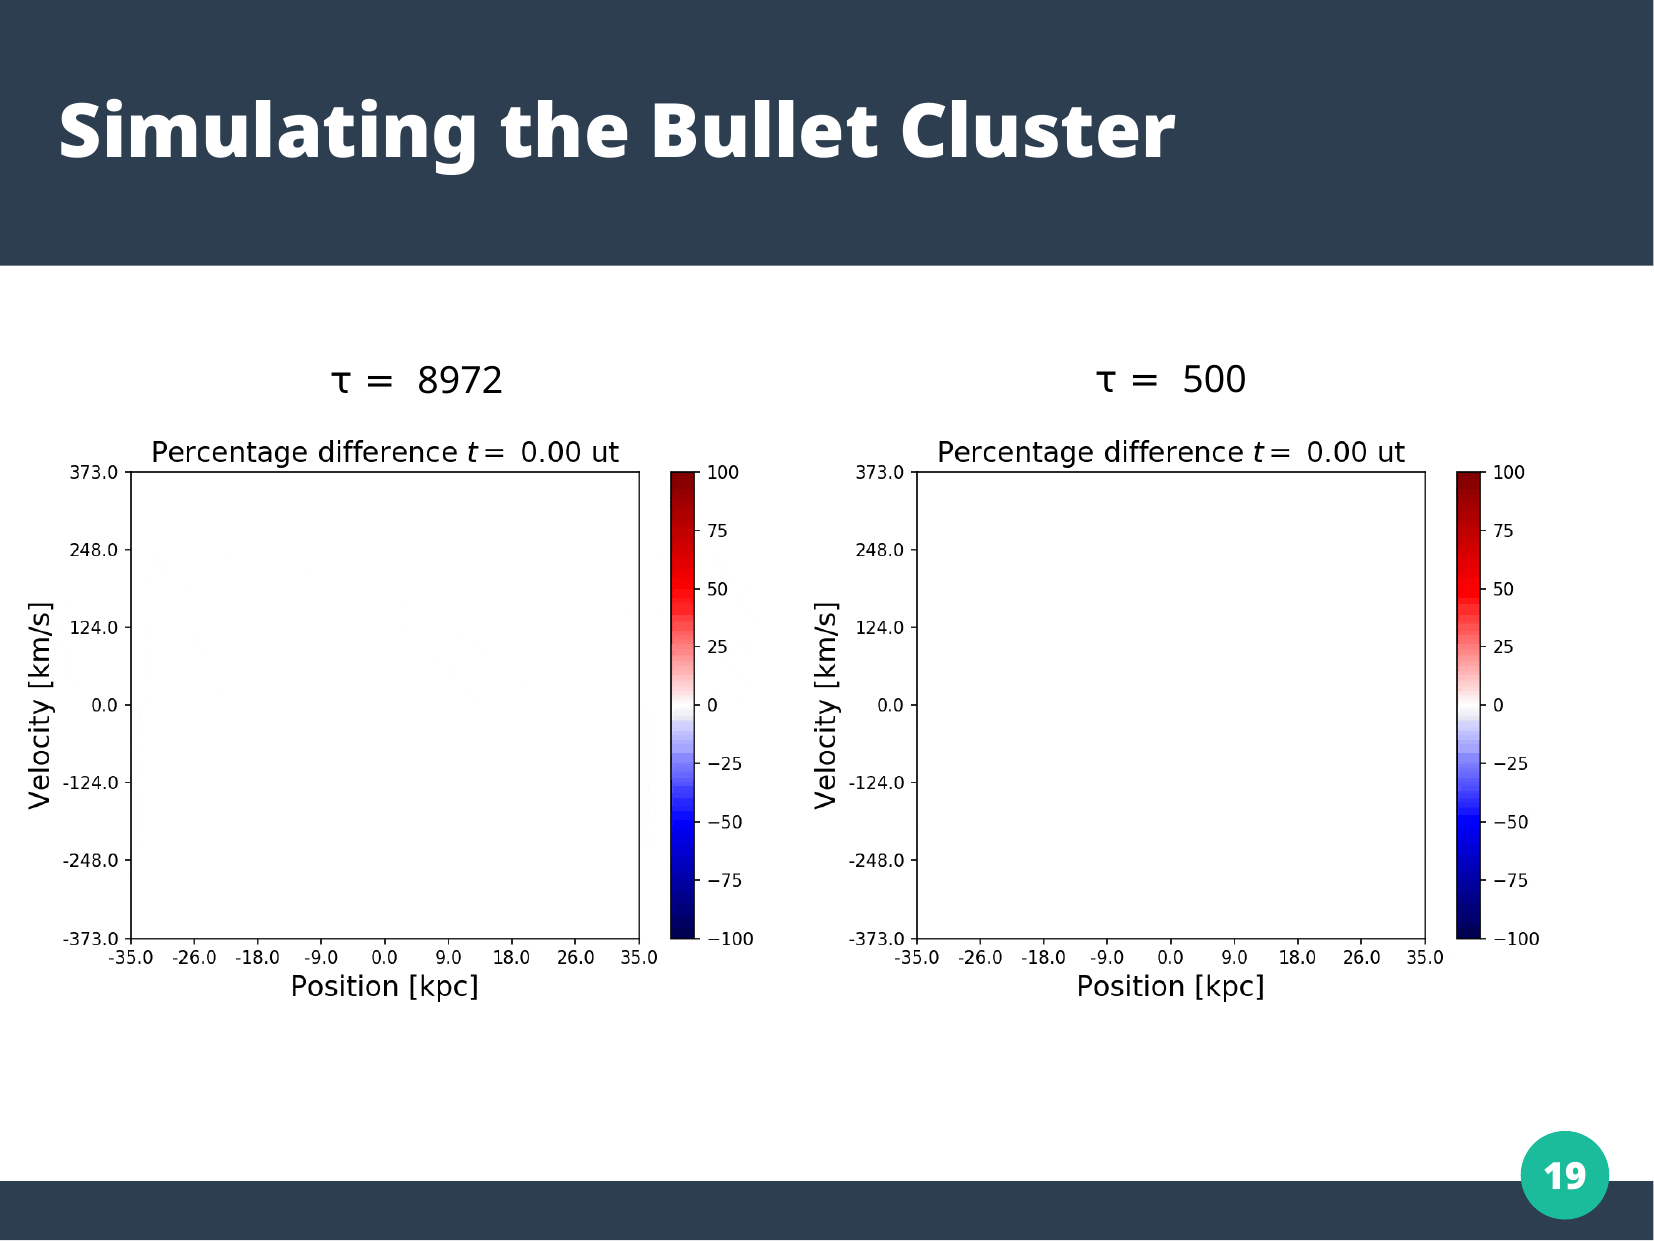

# Simulating the Bullet Cluster
τ = 500
τ = 8972
19